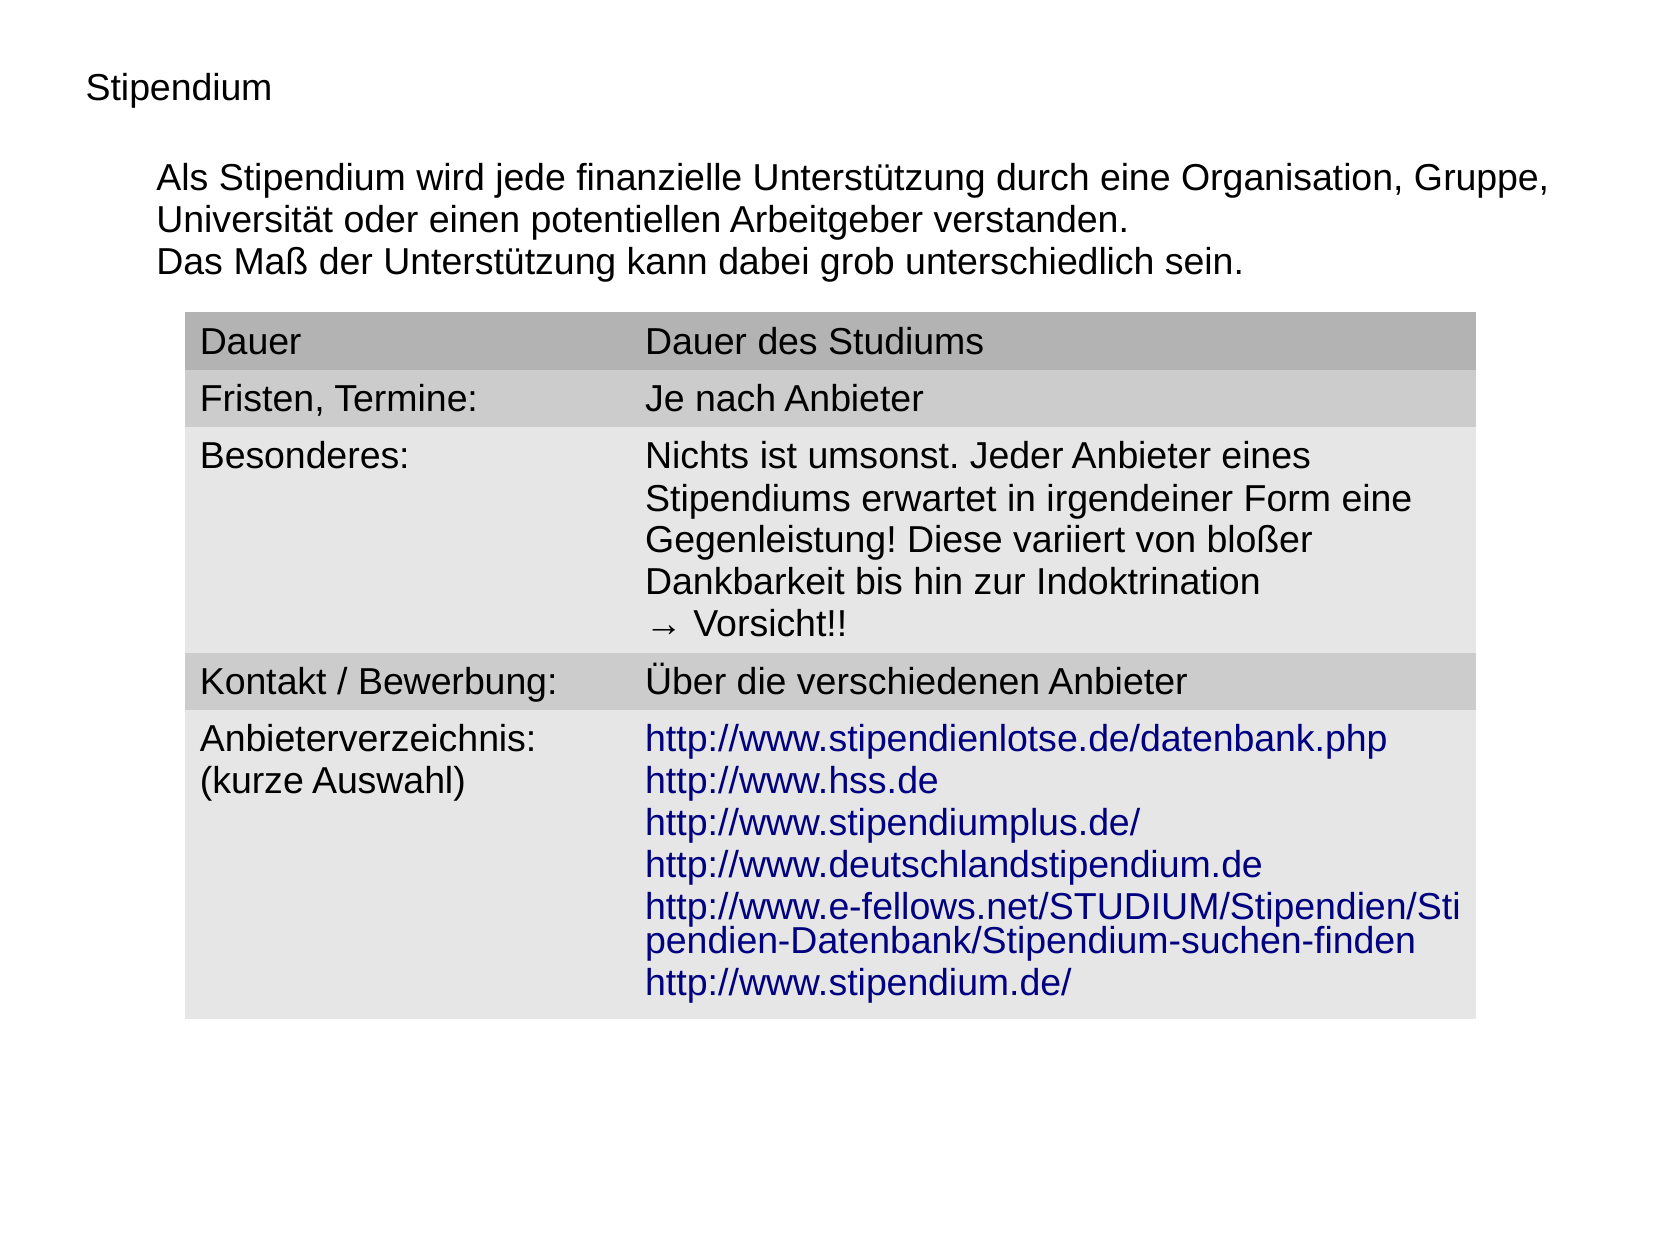

Stipendium
Als Stipendium wird jede finanzielle Unterstützung durch eine Organisation, Gruppe, Universität oder einen potentiellen Arbeitgeber verstanden.
Das Maß der Unterstützung kann dabei grob unterschiedlich sein.
| Dauer | Dauer des Studiums |
| --- | --- |
| Fristen, Termine: | Je nach Anbieter |
| Besonderes: | Nichts ist umsonst. Jeder Anbieter eines Stipendiums erwartet in irgendeiner Form eine Gegenleistung! Diese variiert von bloßer Dankbarkeit bis hin zur Indoktrination → Vorsicht!! |
| Kontakt / Bewerbung: | Über die verschiedenen Anbieter |
| Anbieterverzeichnis: (kurze Auswahl) | http://www.stipendienlotse.de/datenbank.php http://www.hss.de http://www.stipendiumplus.de/ http://www.deutschlandstipendium.de http://www.e-fellows.net/STUDIUM/Stipendien/Stipendien-Datenbank/Stipendium-suchen-finden http://www.stipendium.de/ |